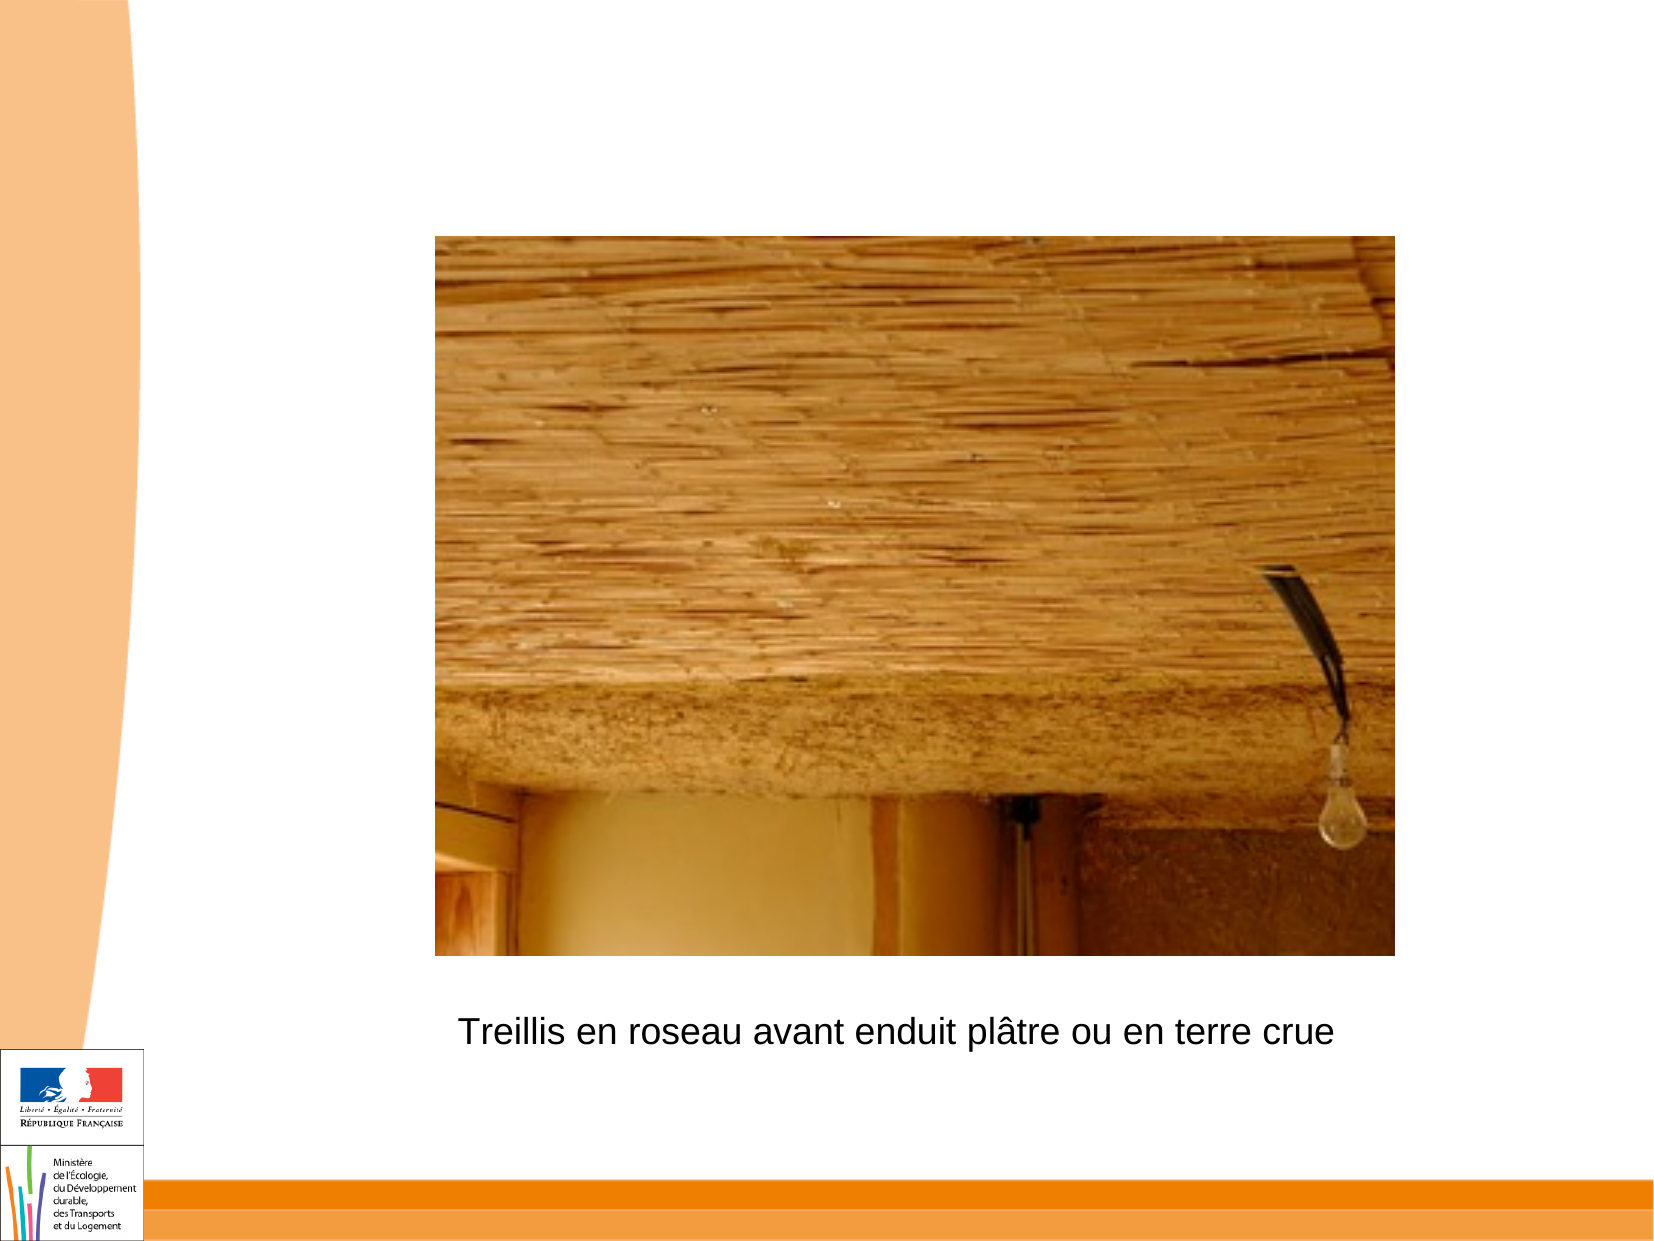

#
Treillis en roseau avant enduit plâtre ou en terre crue